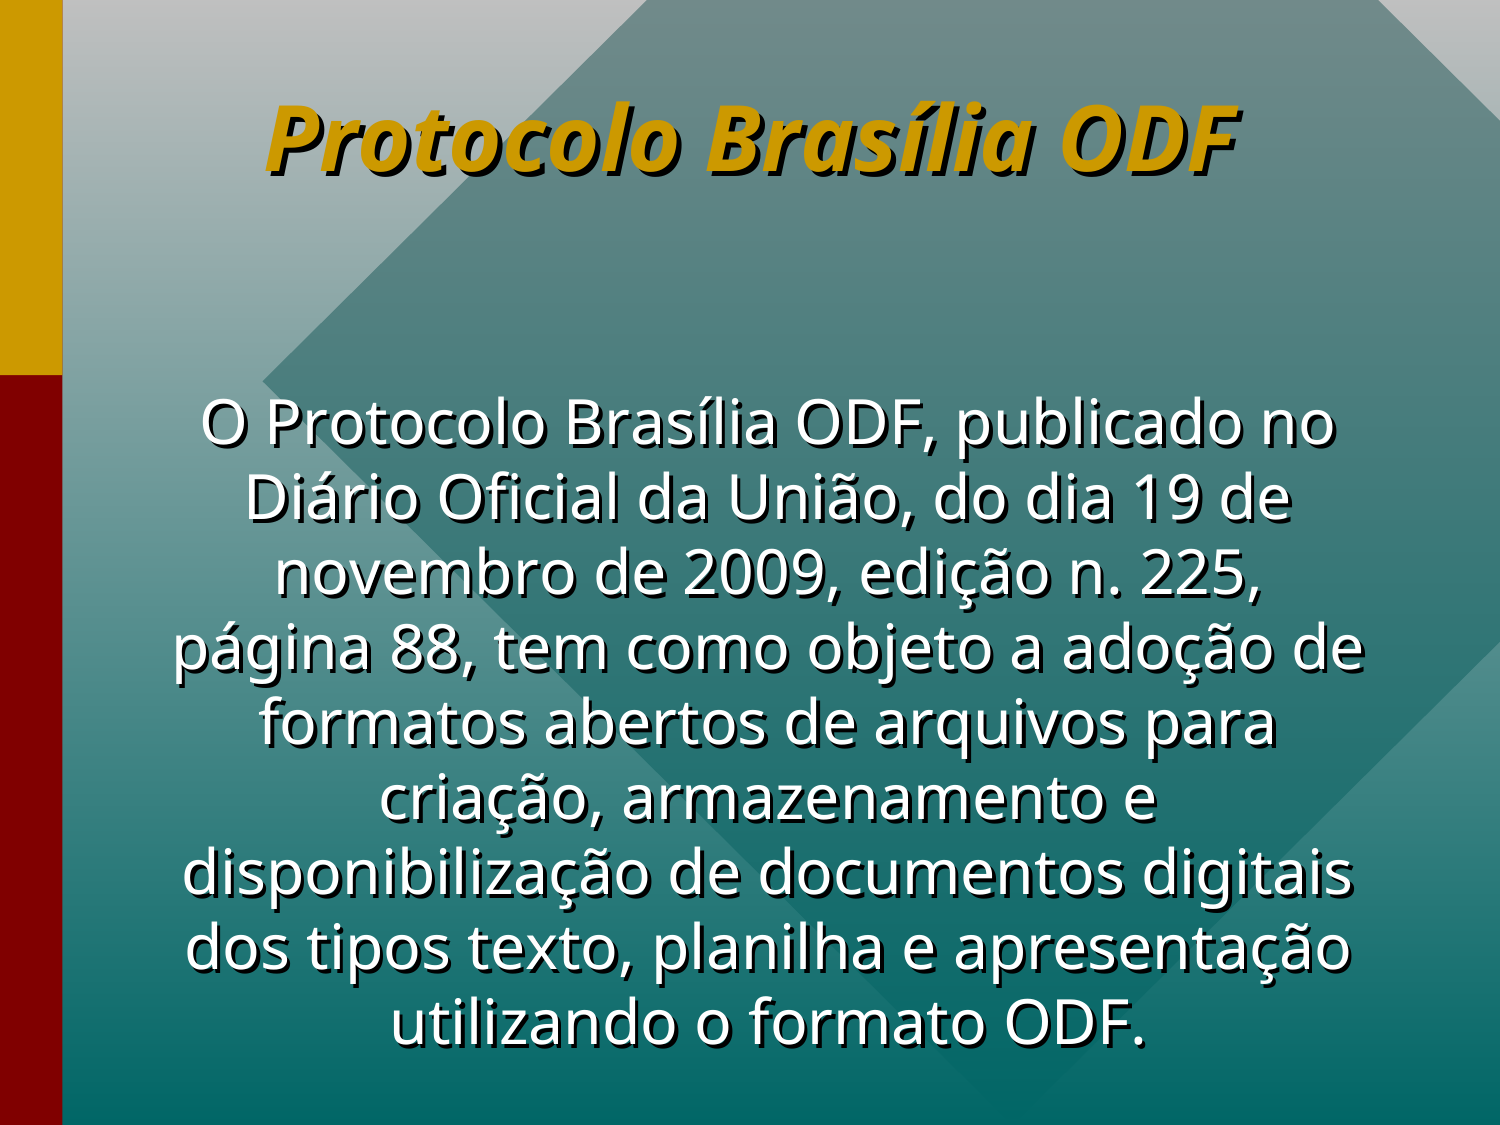

# Protocolo Brasília ODF
O Protocolo Brasília ODF, publicado no Diário Oficial da União, do dia 19 de novembro de 2009, edição n. 225, página 88, tem como objeto a adoção de formatos abertos de arquivos para criação, armazenamento e disponibilização de documentos digitais dos tipos texto, planilha e apresentação utilizando o formato ODF.